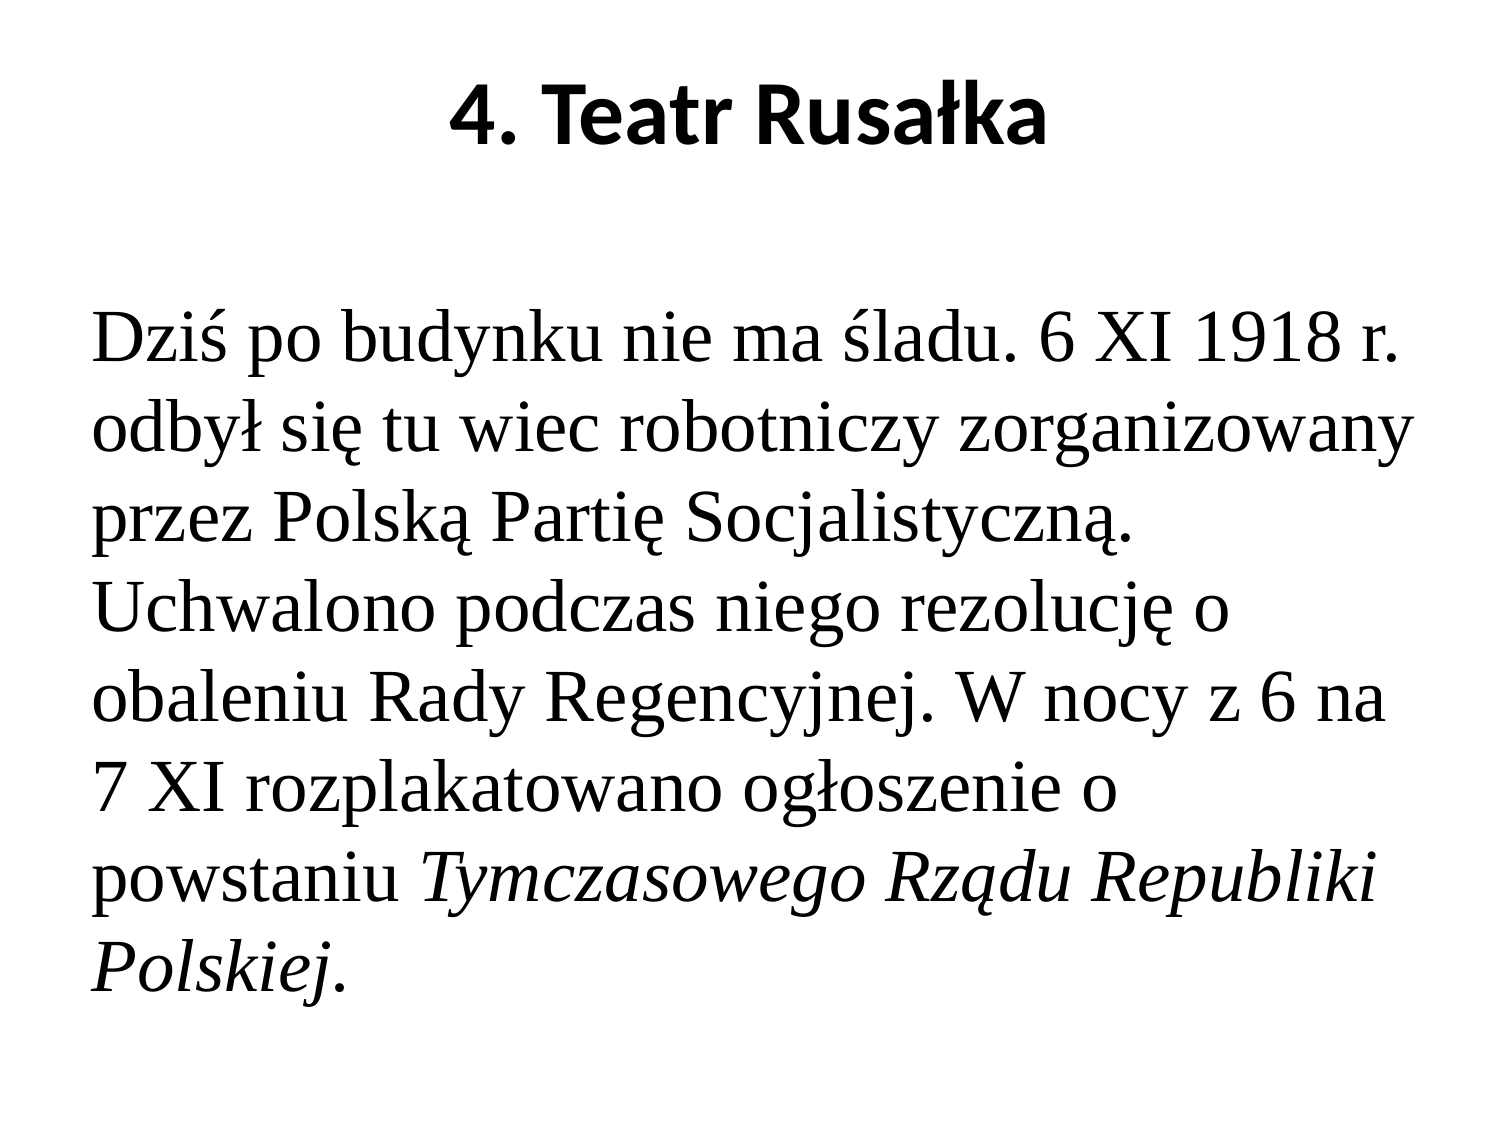

# 4. Teatr Rusałka
Dziś po budynku nie ma śladu. 6 XI 1918 r. odbył się tu wiec robotniczy zorganizowany przez Polską Partię Socjalistyczną. Uchwalono podczas niego rezolucję o obaleniu Rady Regencyjnej. W nocy z 6 na 7 XI rozplakatowano ogłoszenie o powstaniu Tymczasowego Rządu Republiki Polskiej.